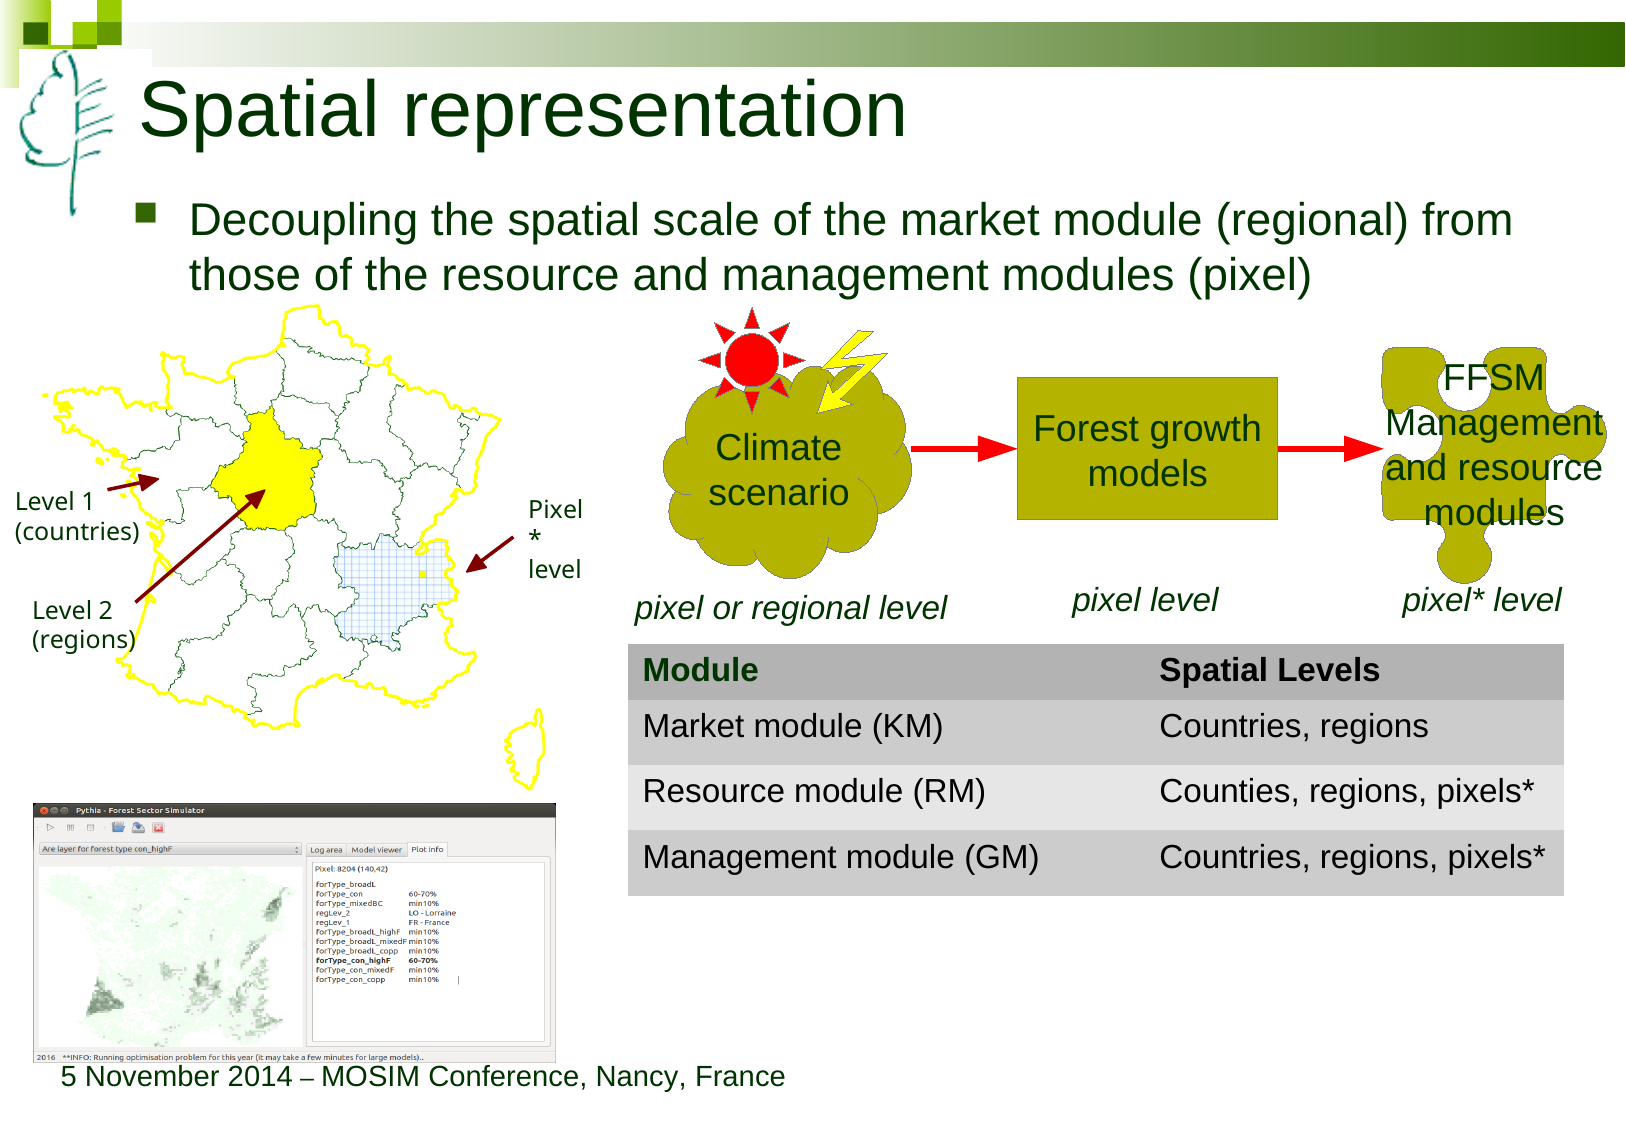

# Spatial representation
Decoupling the spatial scale of the market module (regional) from those of the resource and management modules (pixel)
FFSM
Management
and resource
modules
Climate
scenario
Forest growth
models
Level 1
(countries)
Pixel*
level
pixel level
pixel* level
pixel or regional level
Level 2
(regions)
| Module | Spatial Levels |
| --- | --- |
| Market module (KM) | Countries, regions |
| Resource module (RM) | Counties, regions, pixels\* |
| Management module (GM) | Countries, regions, pixels\* |